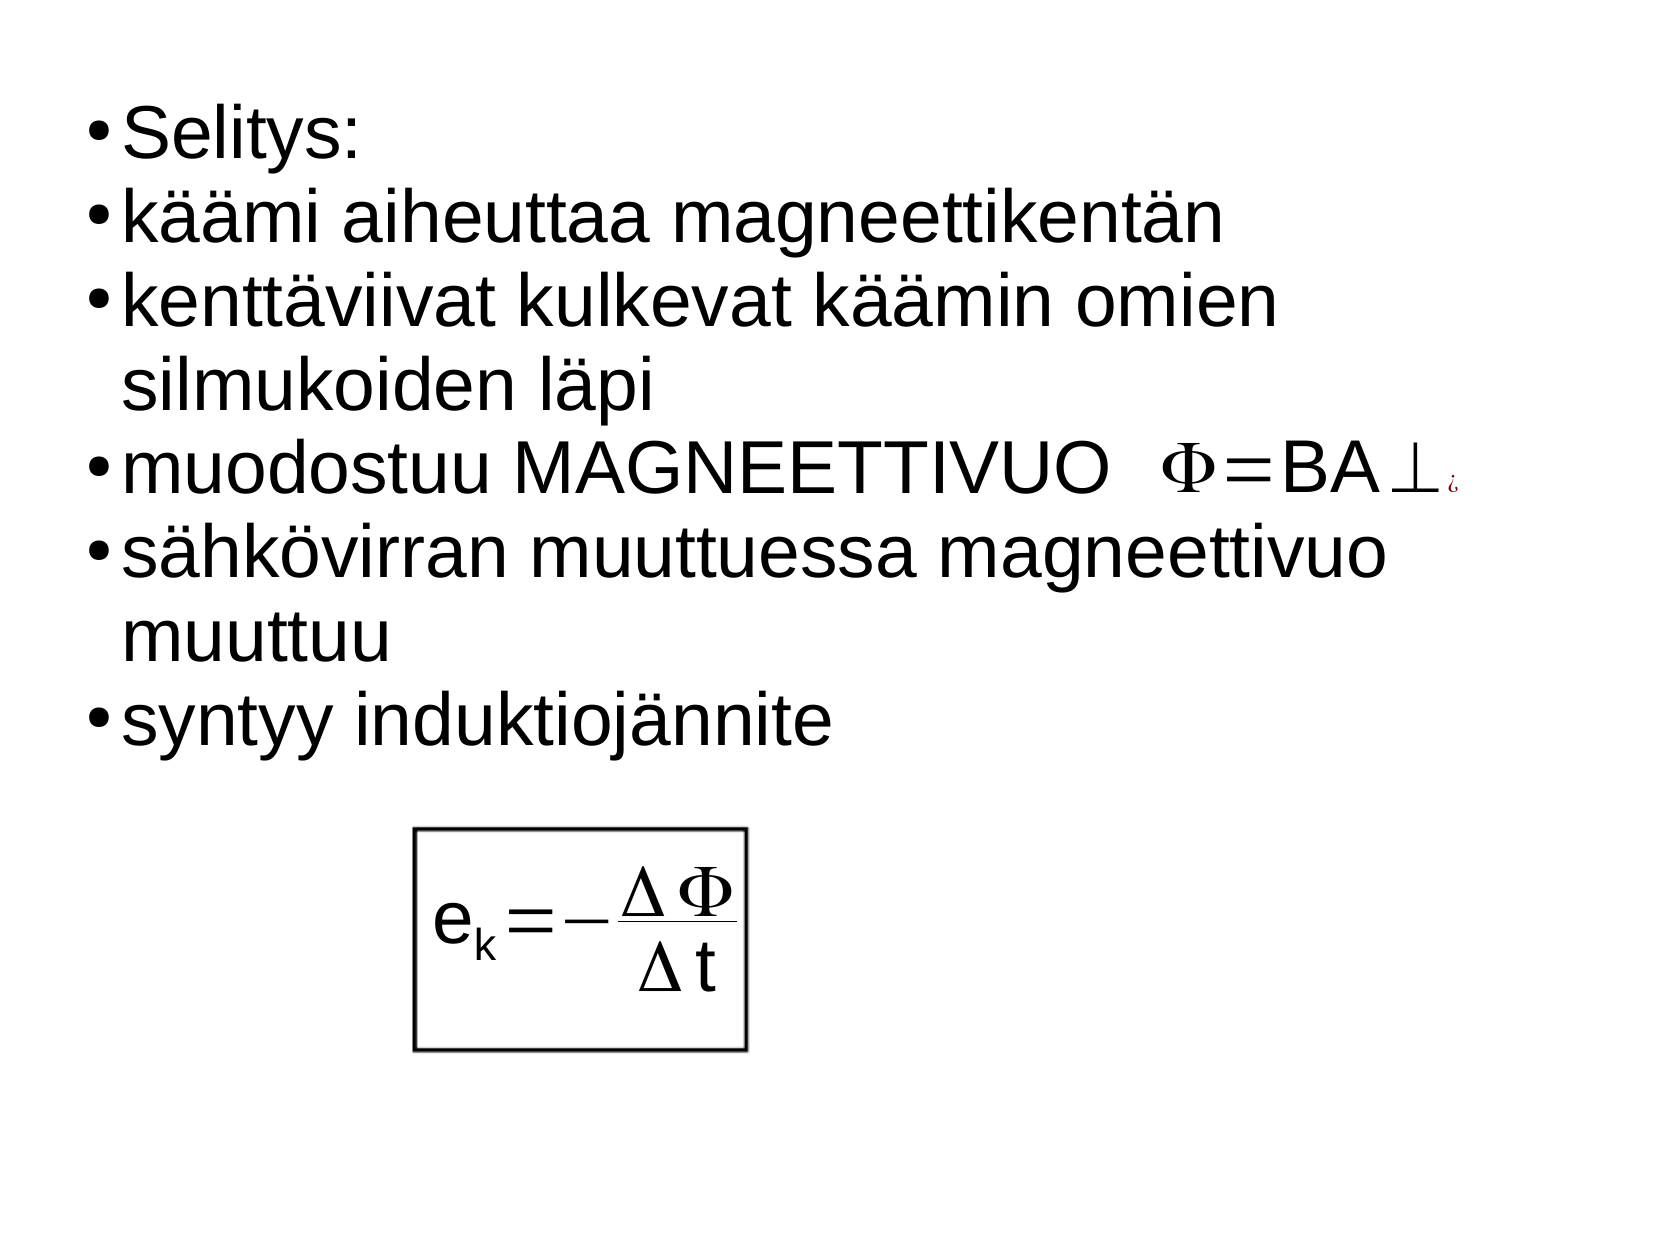

Selitys:
käämi aiheuttaa magneettikentän
kenttäviivat kulkevat käämin omien silmukoiden läpi
muodostuu MAGNEETTIVUO
sähkövirran muuttuessa magneettivuo muuttuu
syntyy induktiojännite